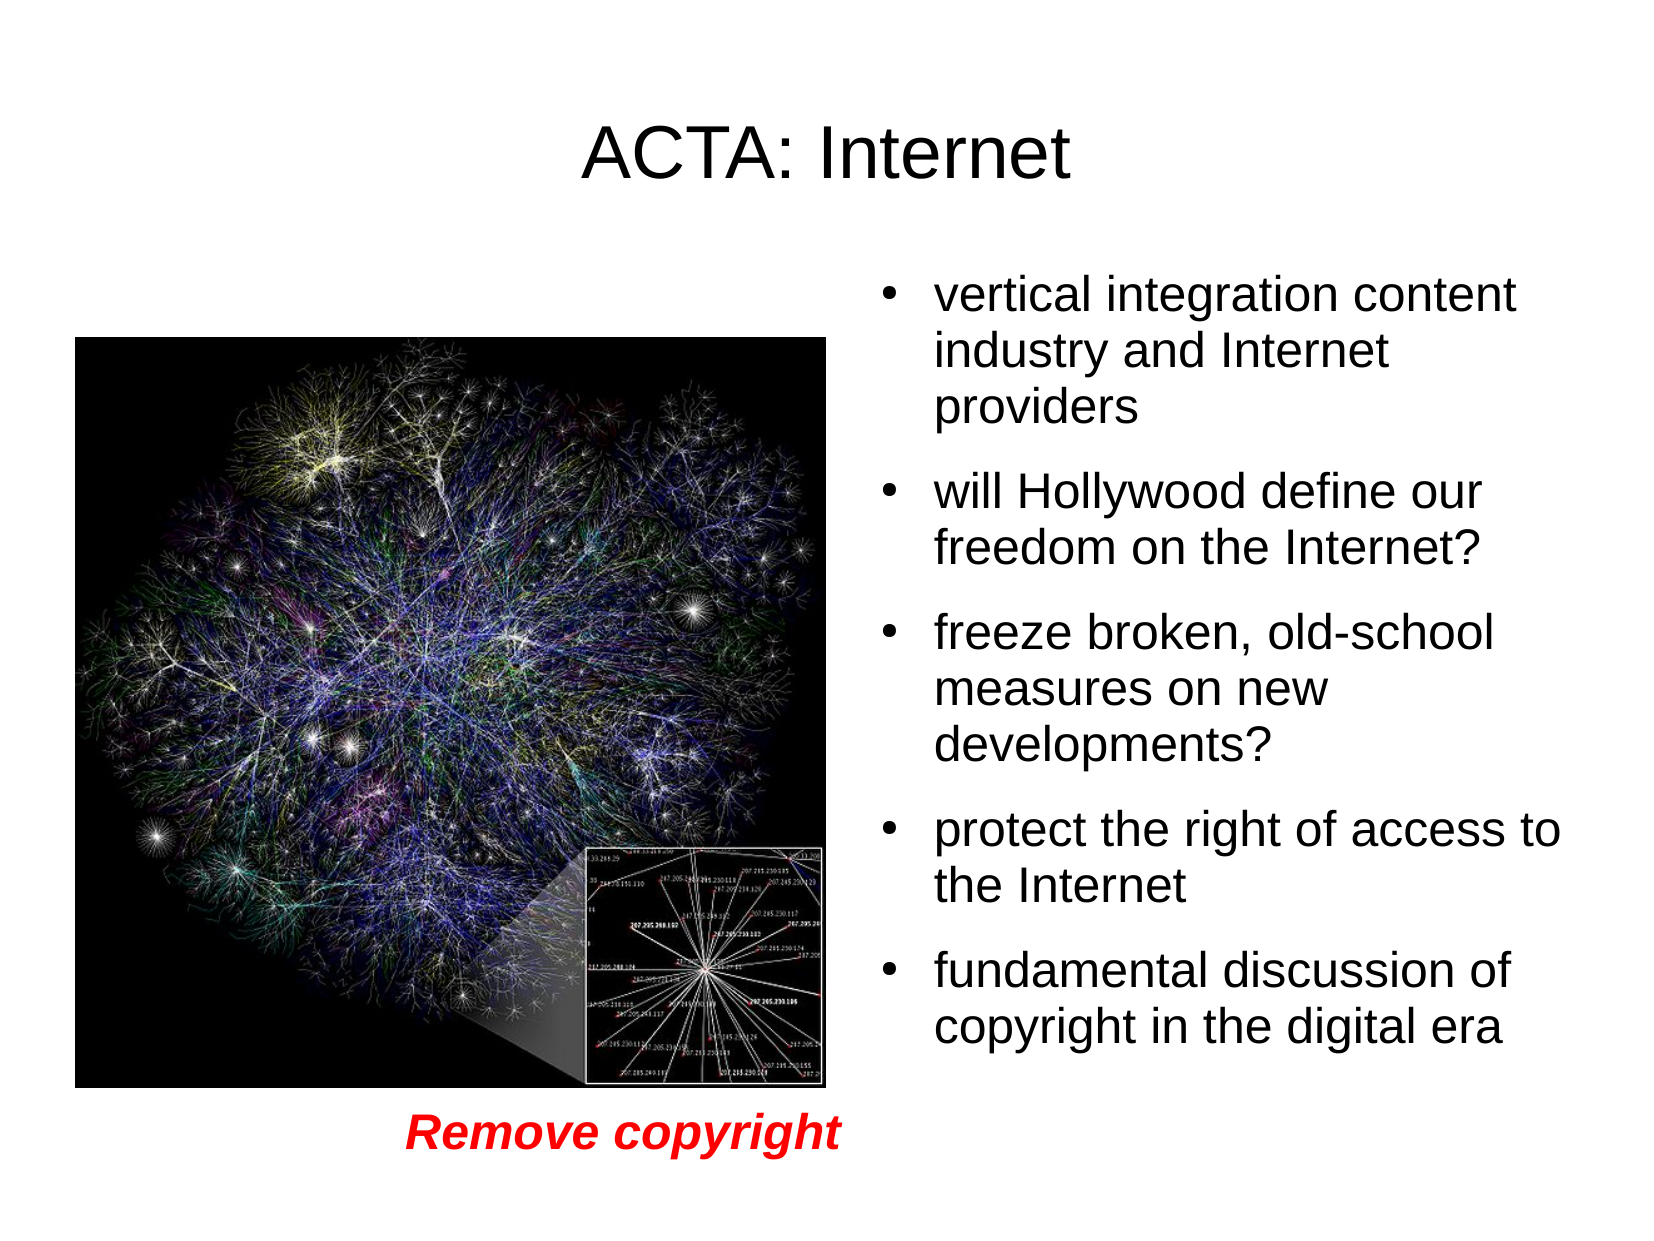

# ACTA: Internet
vertical integration content industry and Internet providers
will Hollywood define our freedom on the Internet?
freeze broken, old-school measures on new developments?
protect the right of access to the Internet
fundamental discussion of copyright in the digital era
Remove copyright